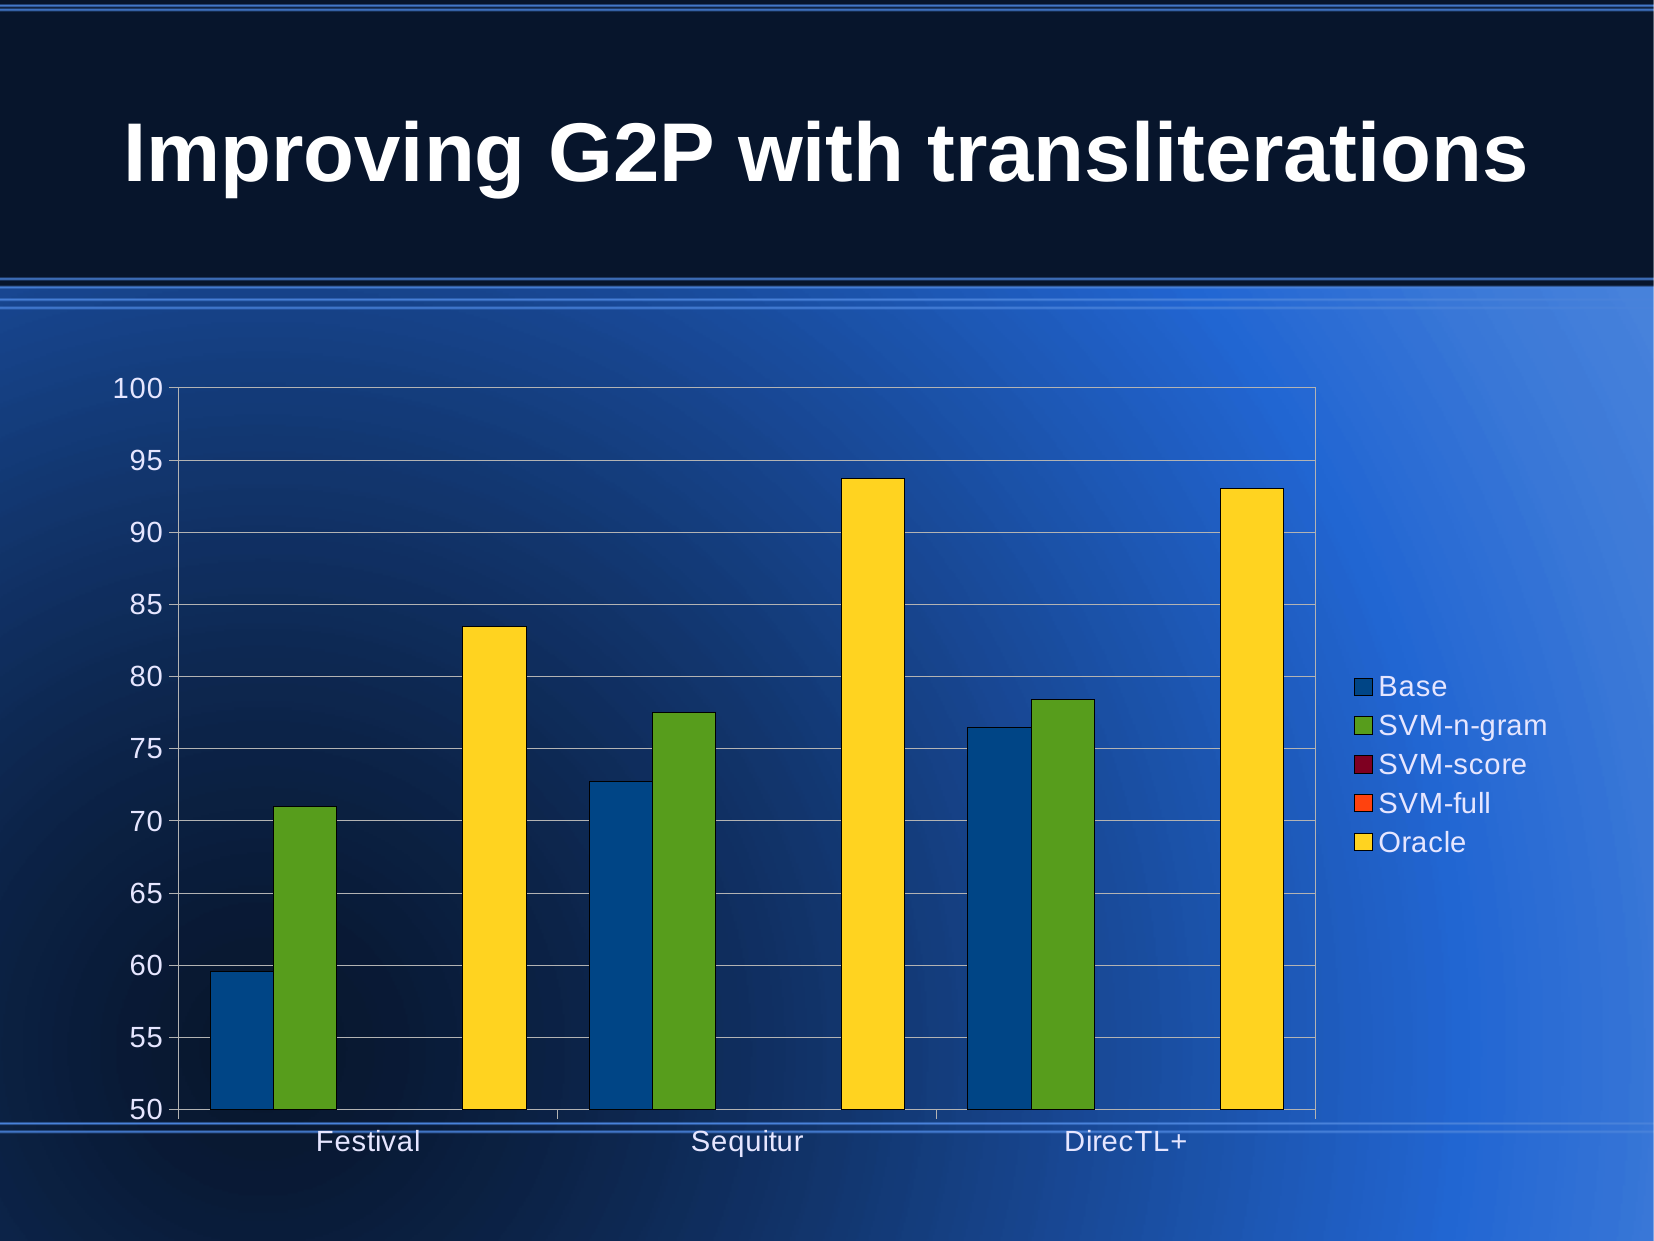

# Improving G2P with transliterations
### Chart
| Category | Base | SVM-n-gram | SVM-score | SVM-full | Oracle |
|---|---|---|---|---|---|
| Festival | 59.6 | 71.0 | 0.0 | 0.0 | 83.5 |
| Sequitur | 72.7 | 77.5 | 0.0 | 0.0 | 93.7 |
| DirecTL+ | 76.5 | 78.4 | 0.0 | 0.0 | 93.0 |